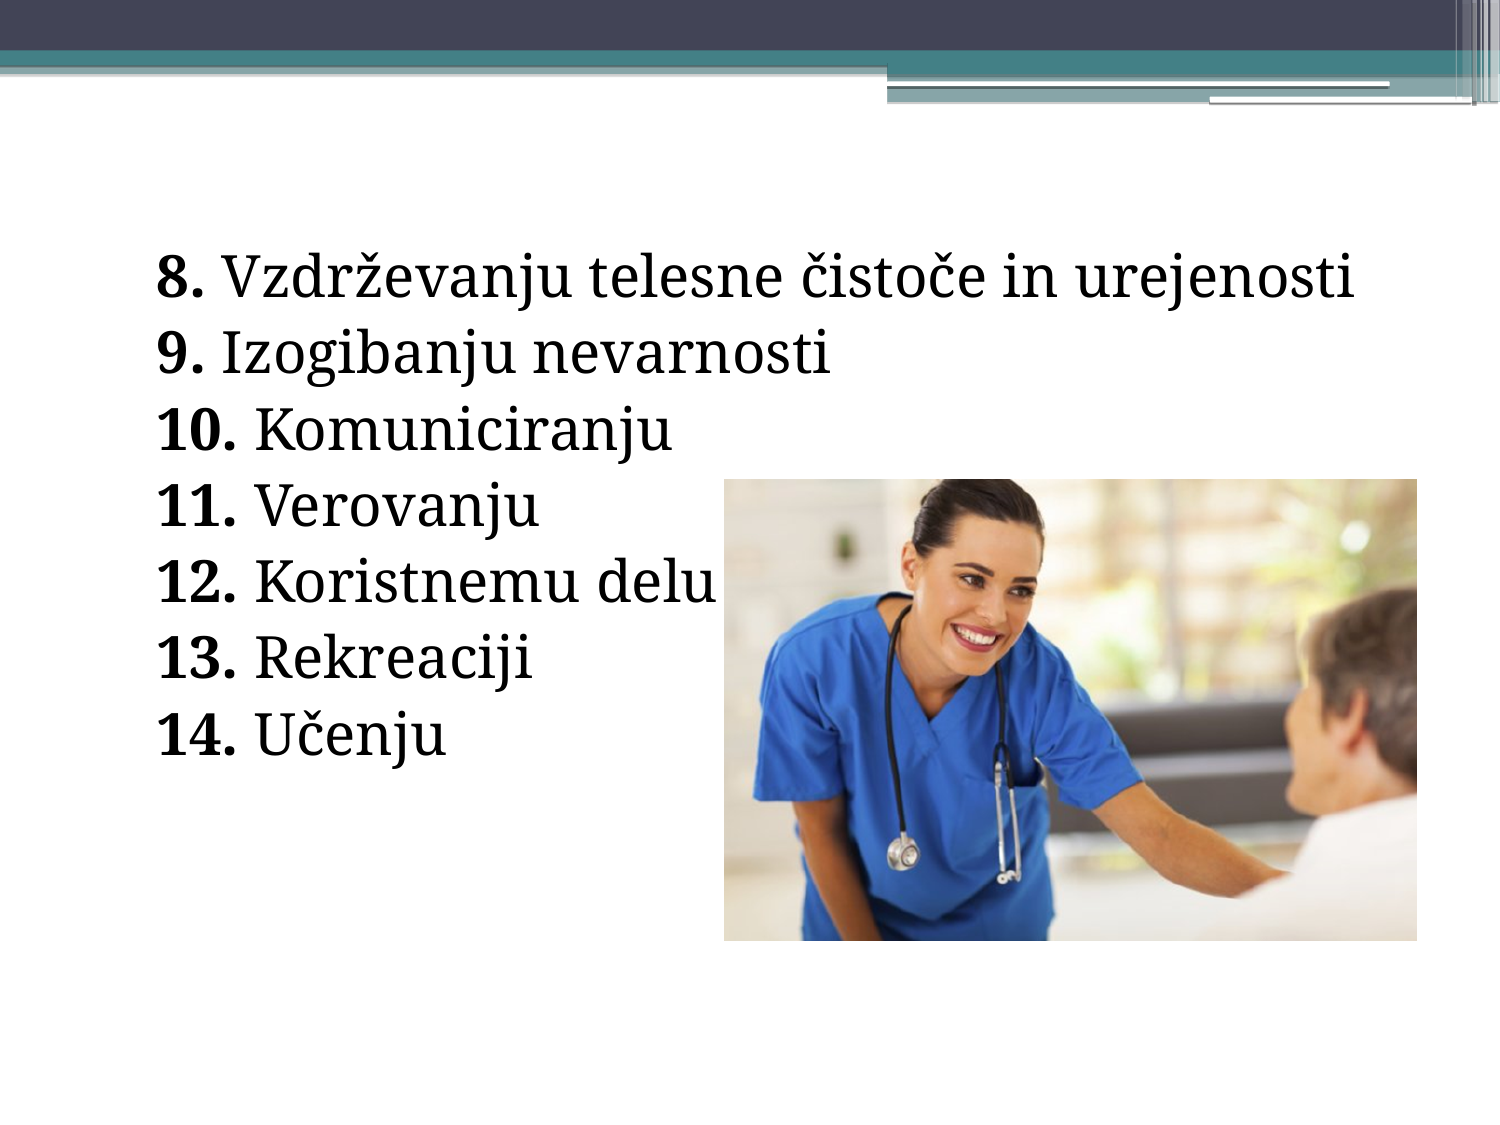

# 8. Vzdrževanju telesne čistoče in urejenosti
9. Izogibanju nevarnosti
10. Komuniciranju
11. Verovanju
12. Koristnemu delu
13. Rekreaciji
14. Učenju